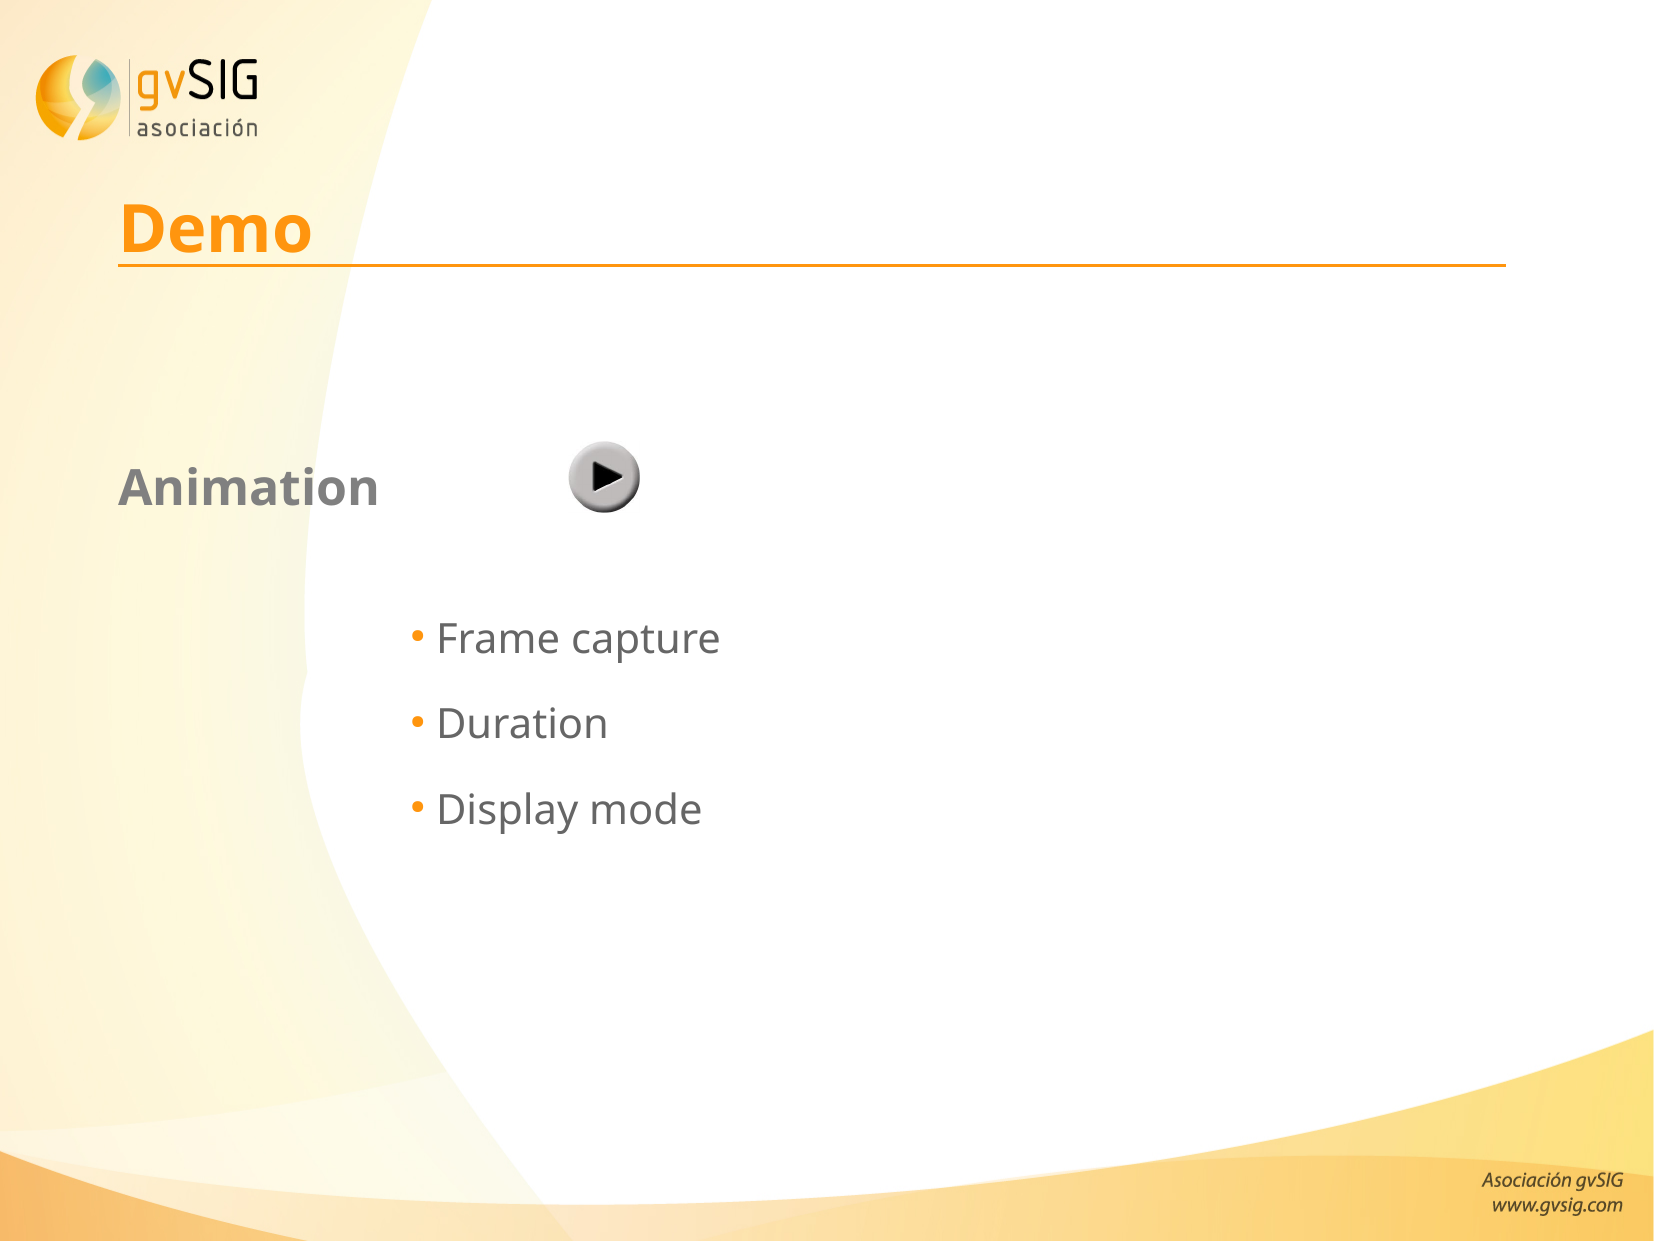

# Demo
Animation
 Frame capture
 Duration
 Display mode